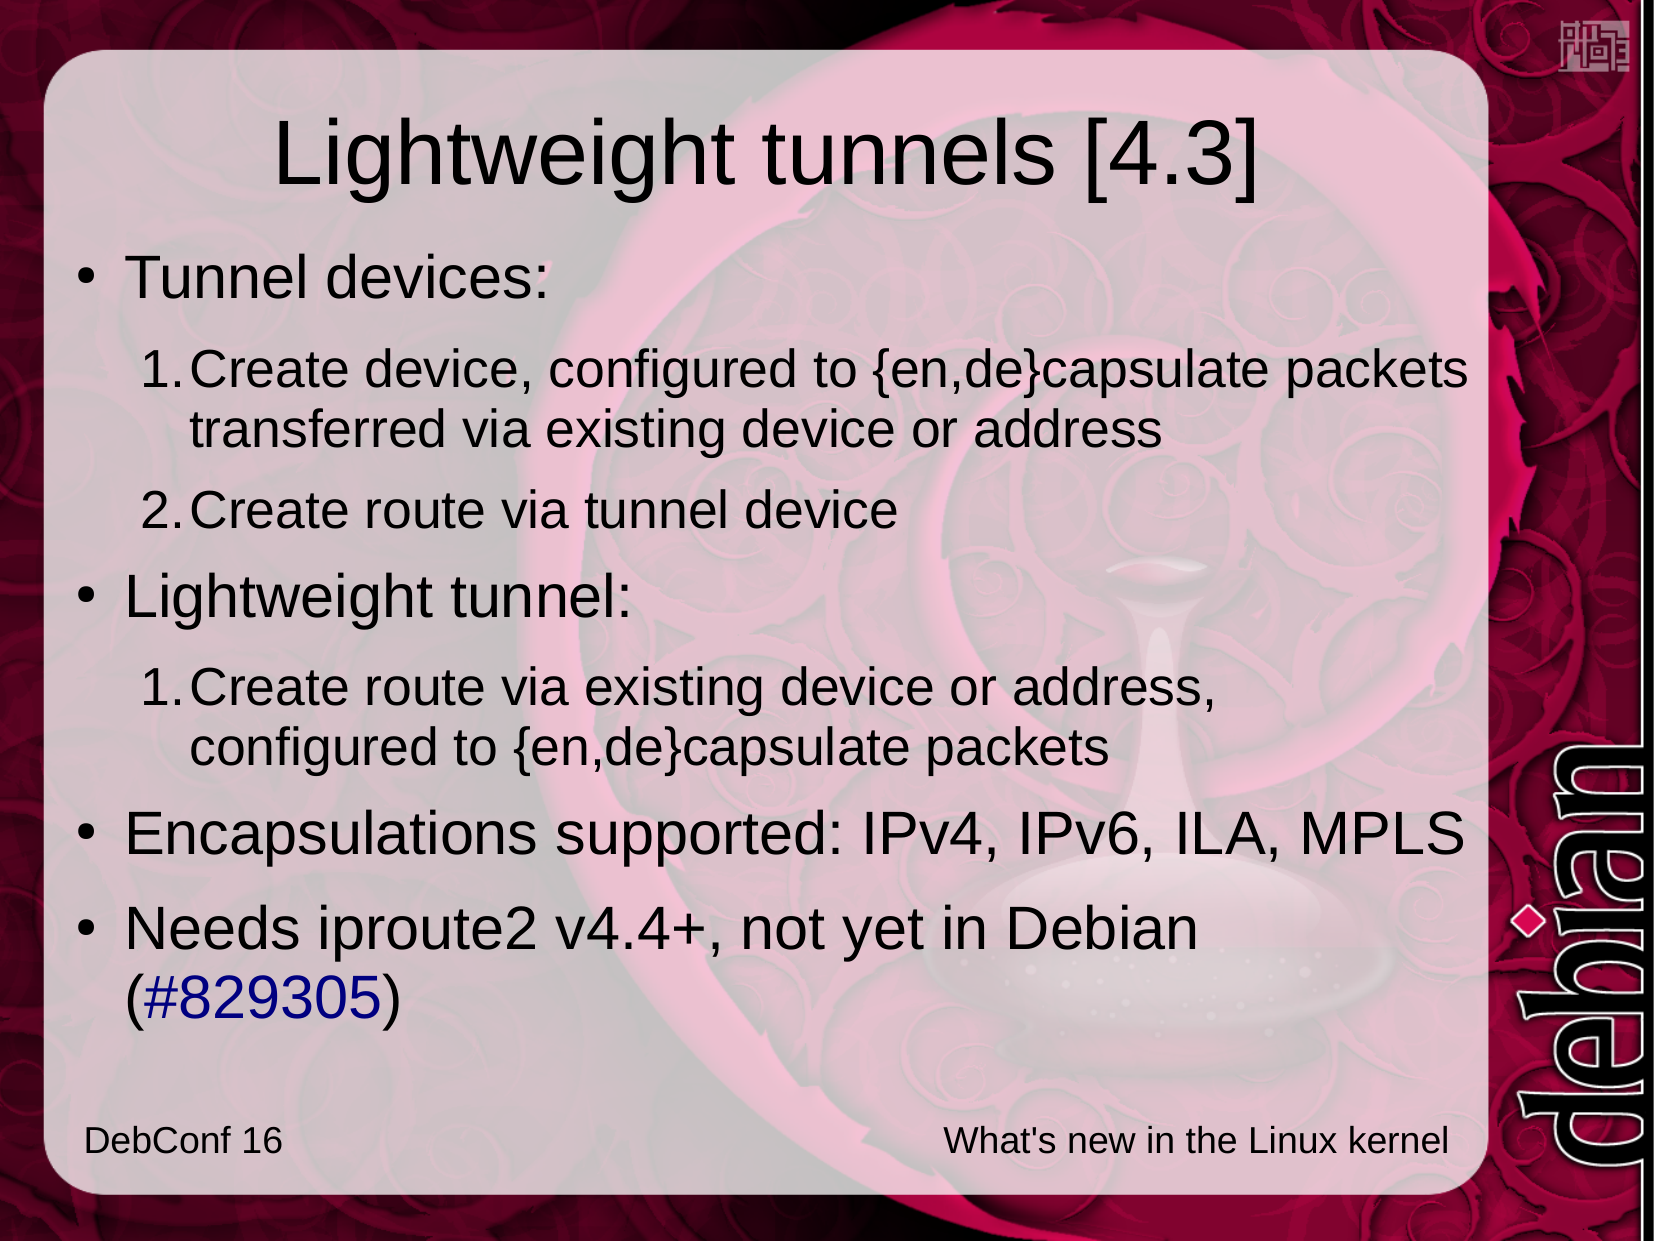

# Lightweight tunnels [4.3]
Tunnel devices:
Create device, configured to {en,de}capsulate packets transferred via existing device or address
Create route via tunnel device
Lightweight tunnel:
Create route via existing device or address, configured to {en,de}capsulate packets
Encapsulations supported: IPv4, IPv6, ILA, MPLS
Needs iproute2 v4.4+, not yet in Debian
(#829305)